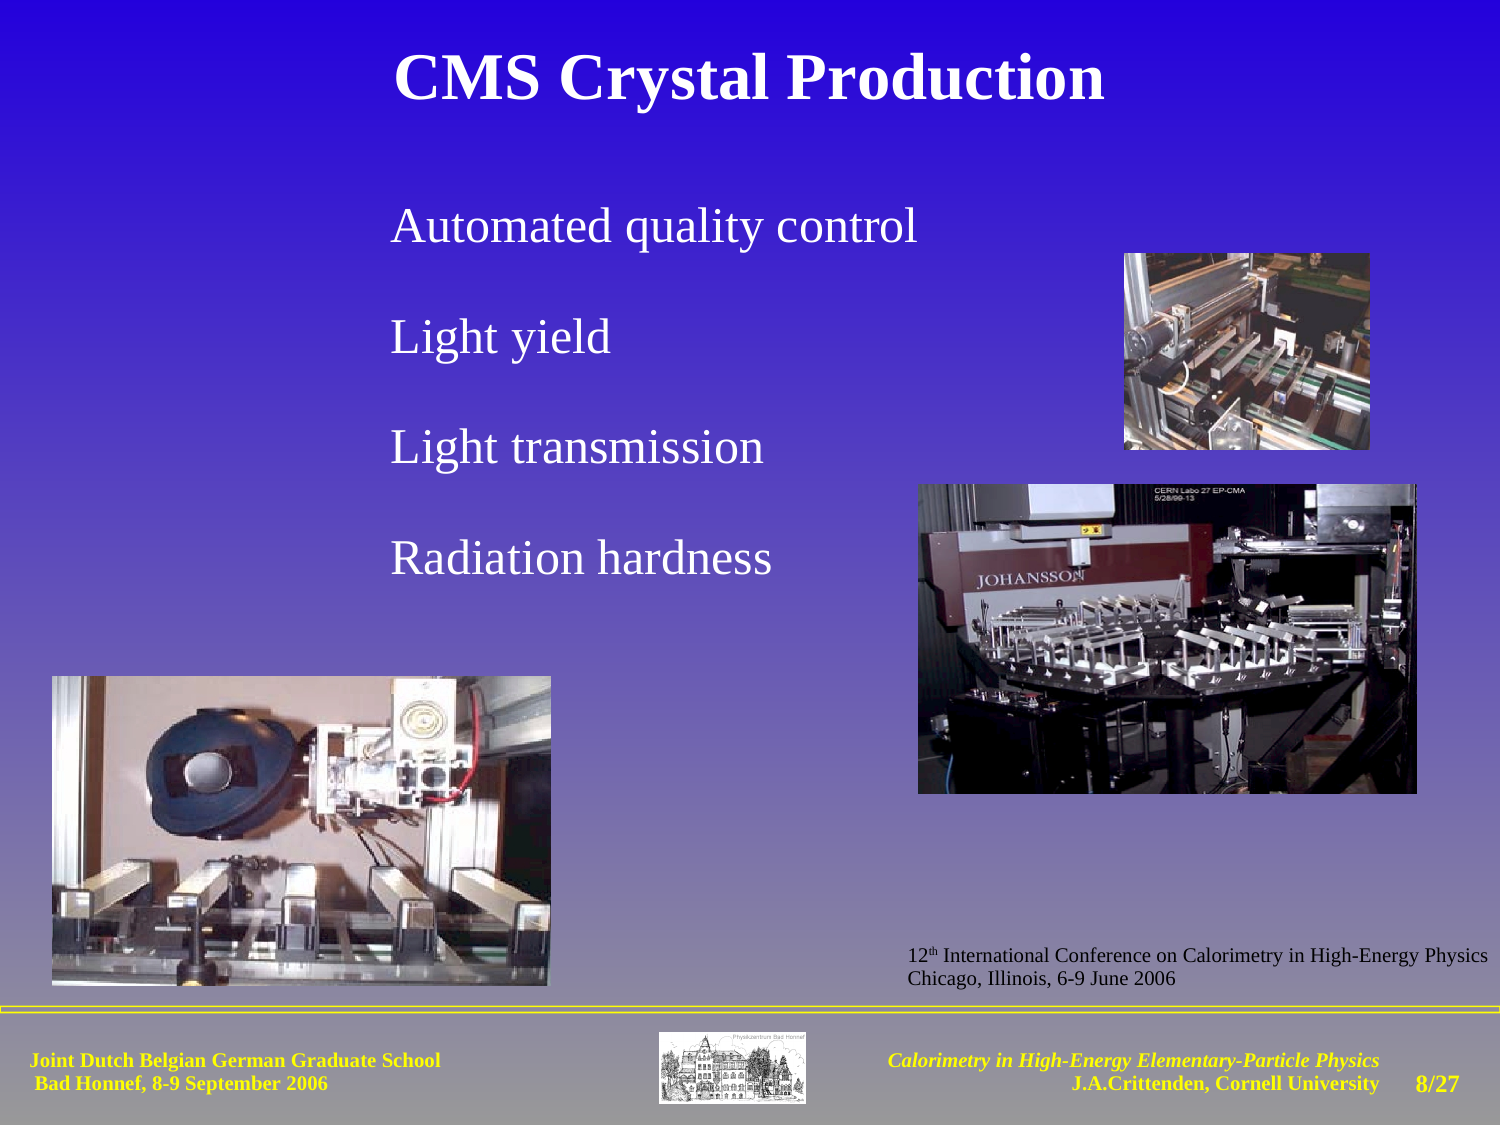

# CMS Crystal Production
Automated quality control
Light yield
Light transmission
Radiation hardness
12th International Conference on Calorimetry in High-Energy Physics
Chicago, Illinois, 6-9 June 2006